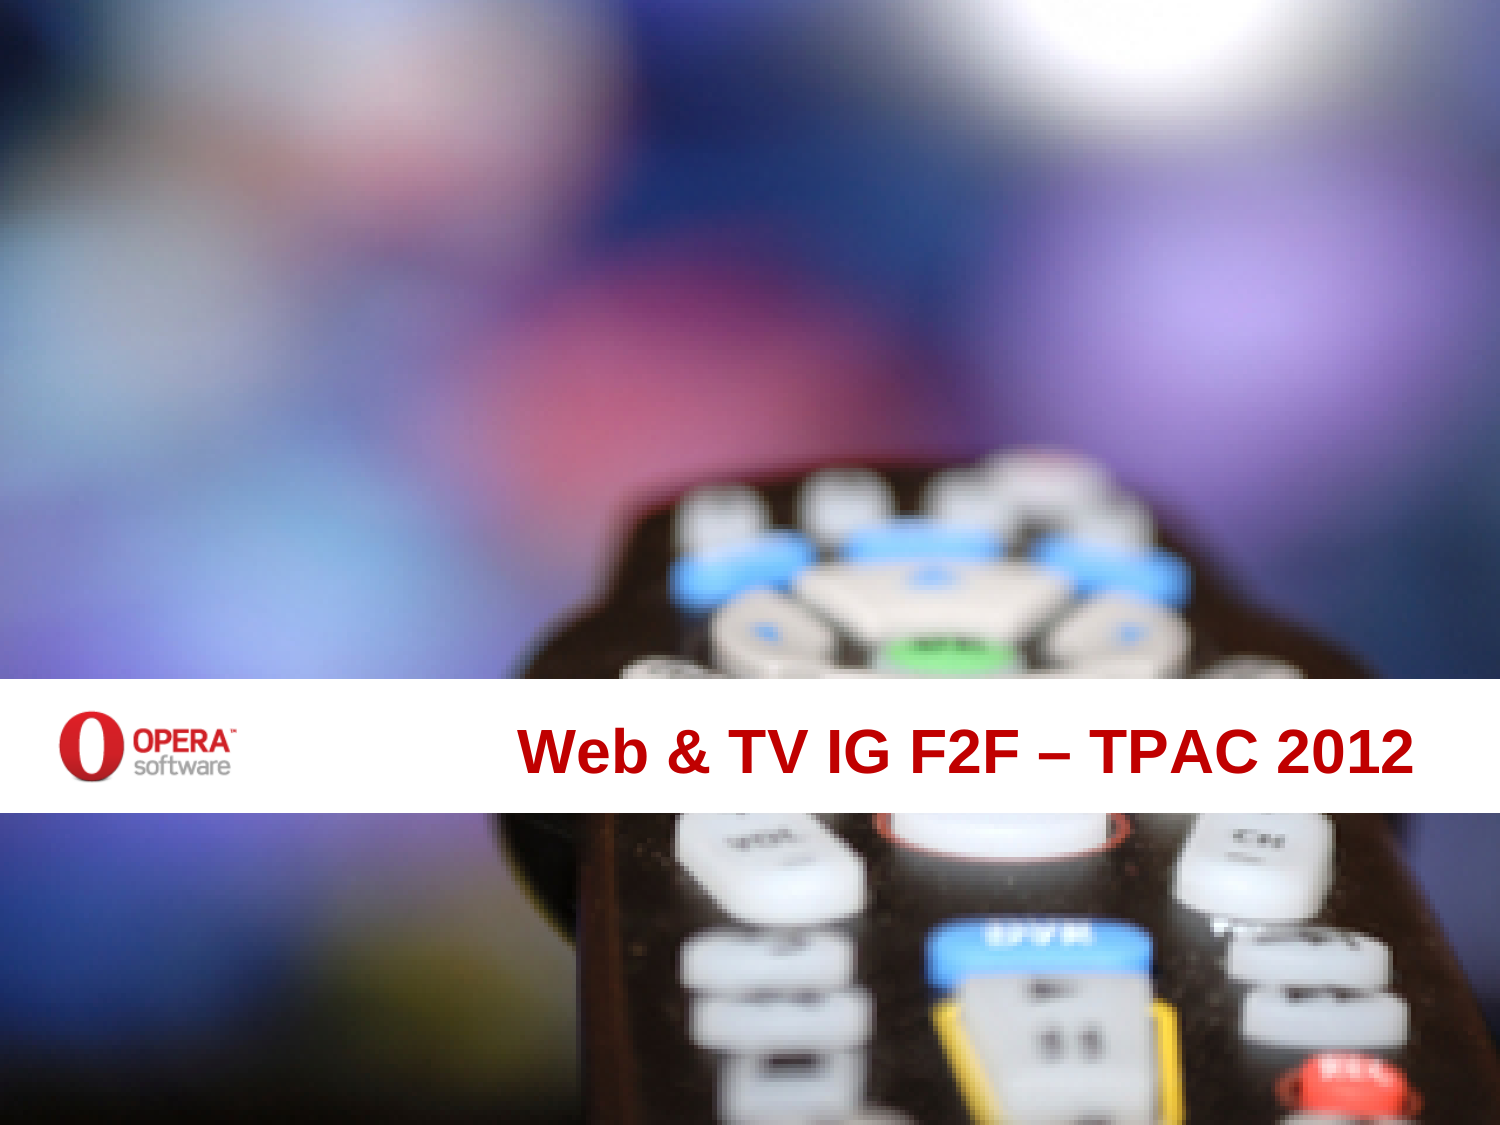

Web & TV IG F2F – TPAC 2012